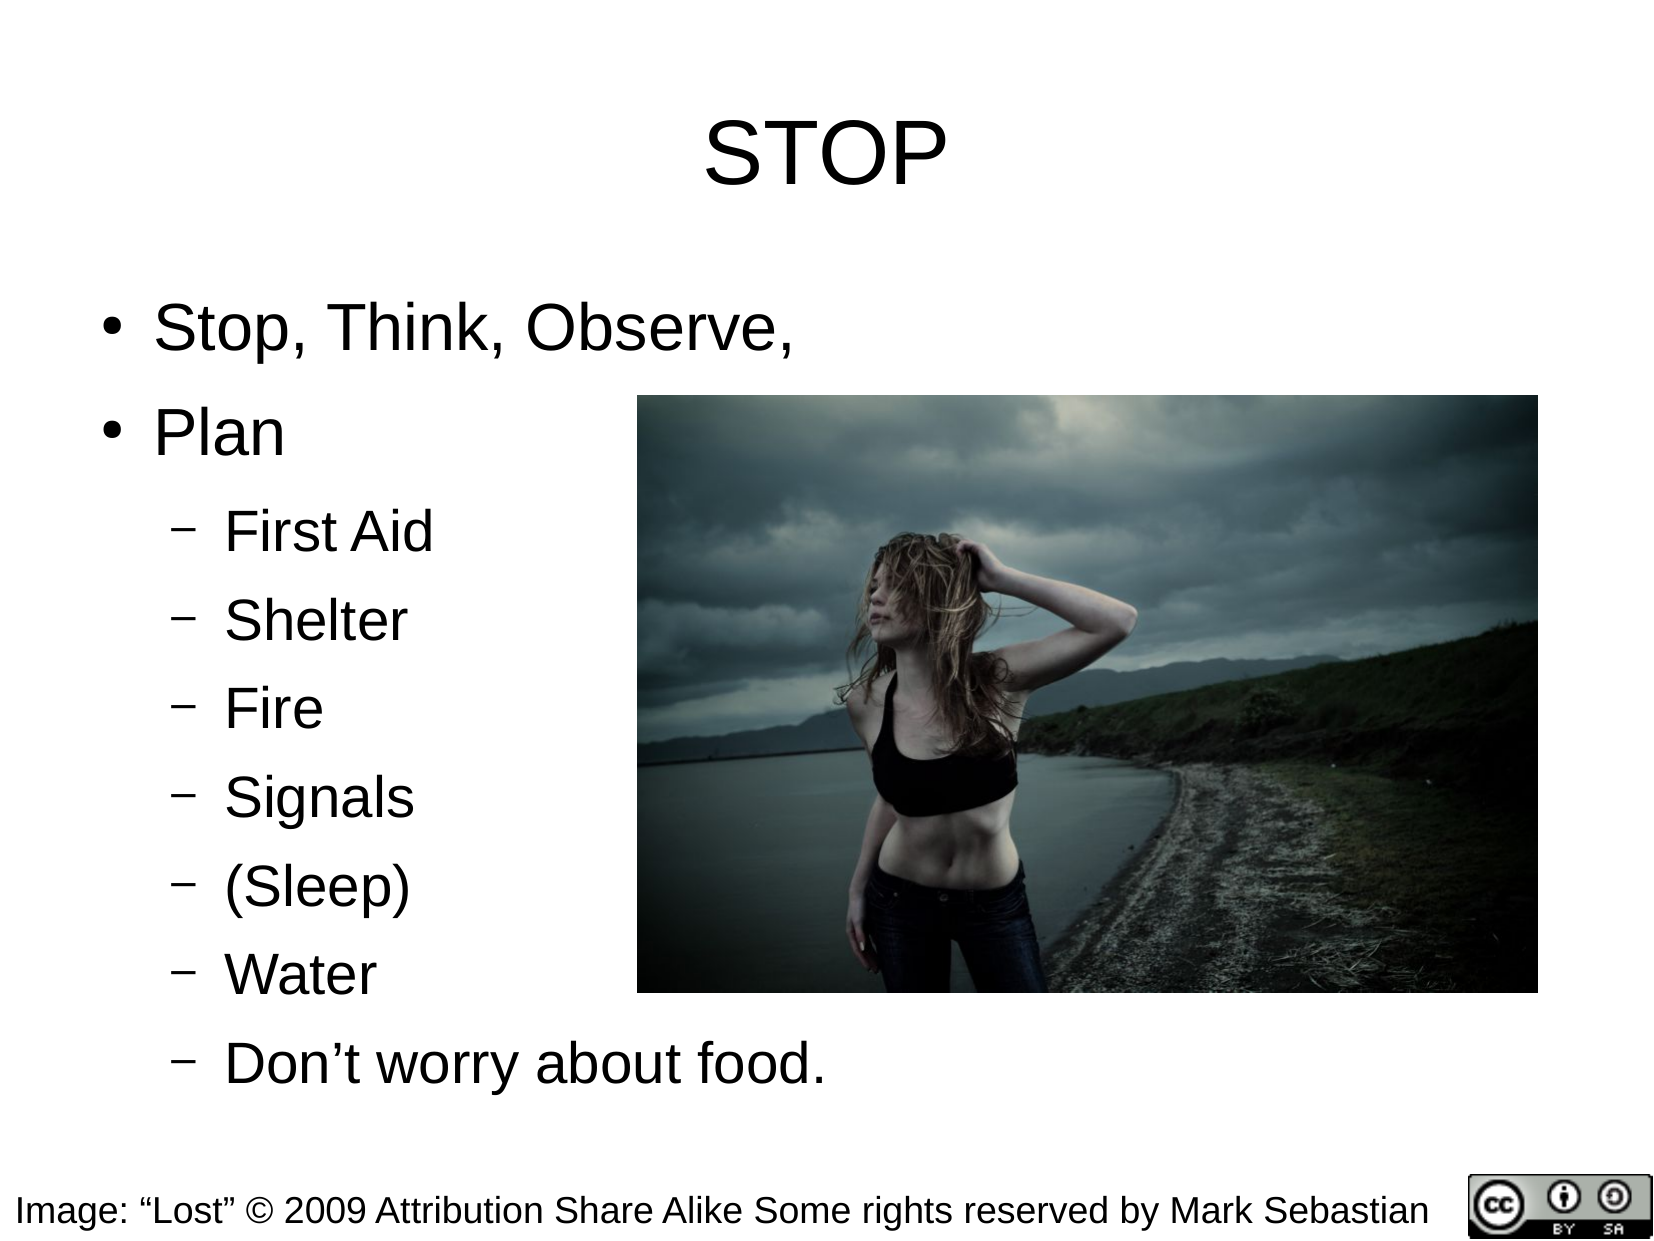

# STOP
Stop, Think, Observe,
Plan
First Aid
Shelter
Fire
Signals
(Sleep)
Water
Don’t worry about food.
Image: “Lost” © 2009 Attribution Share Alike Some rights reserved by Mark Sebastian